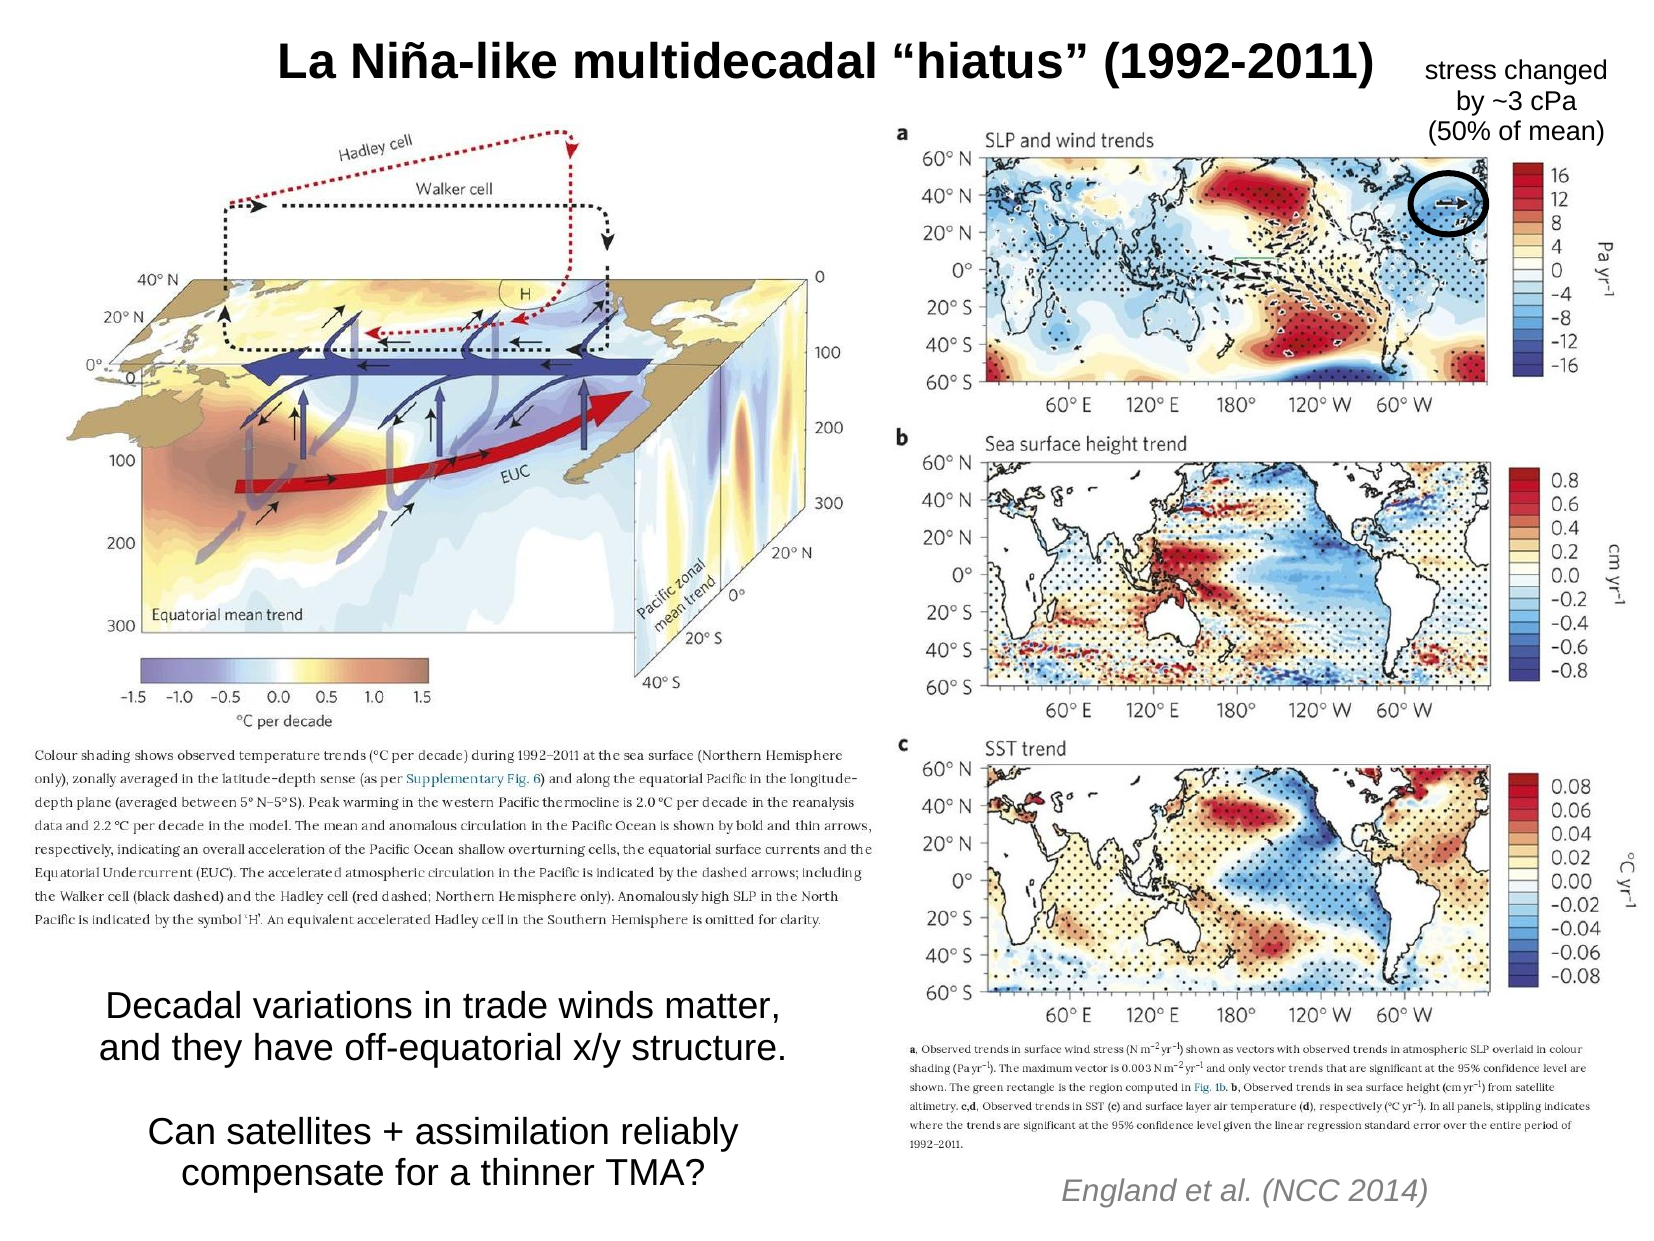

La Niña-like multidecadal “hiatus” (1992-2011)
stress changed by ~3 cPa
(50% of mean)
Decadal variations in trade winds matter,
and they have off-equatorial x/y structure.
Can satellites + assimilation reliably
compensate for a thinner TMA?
England et al. (NCC 2014)